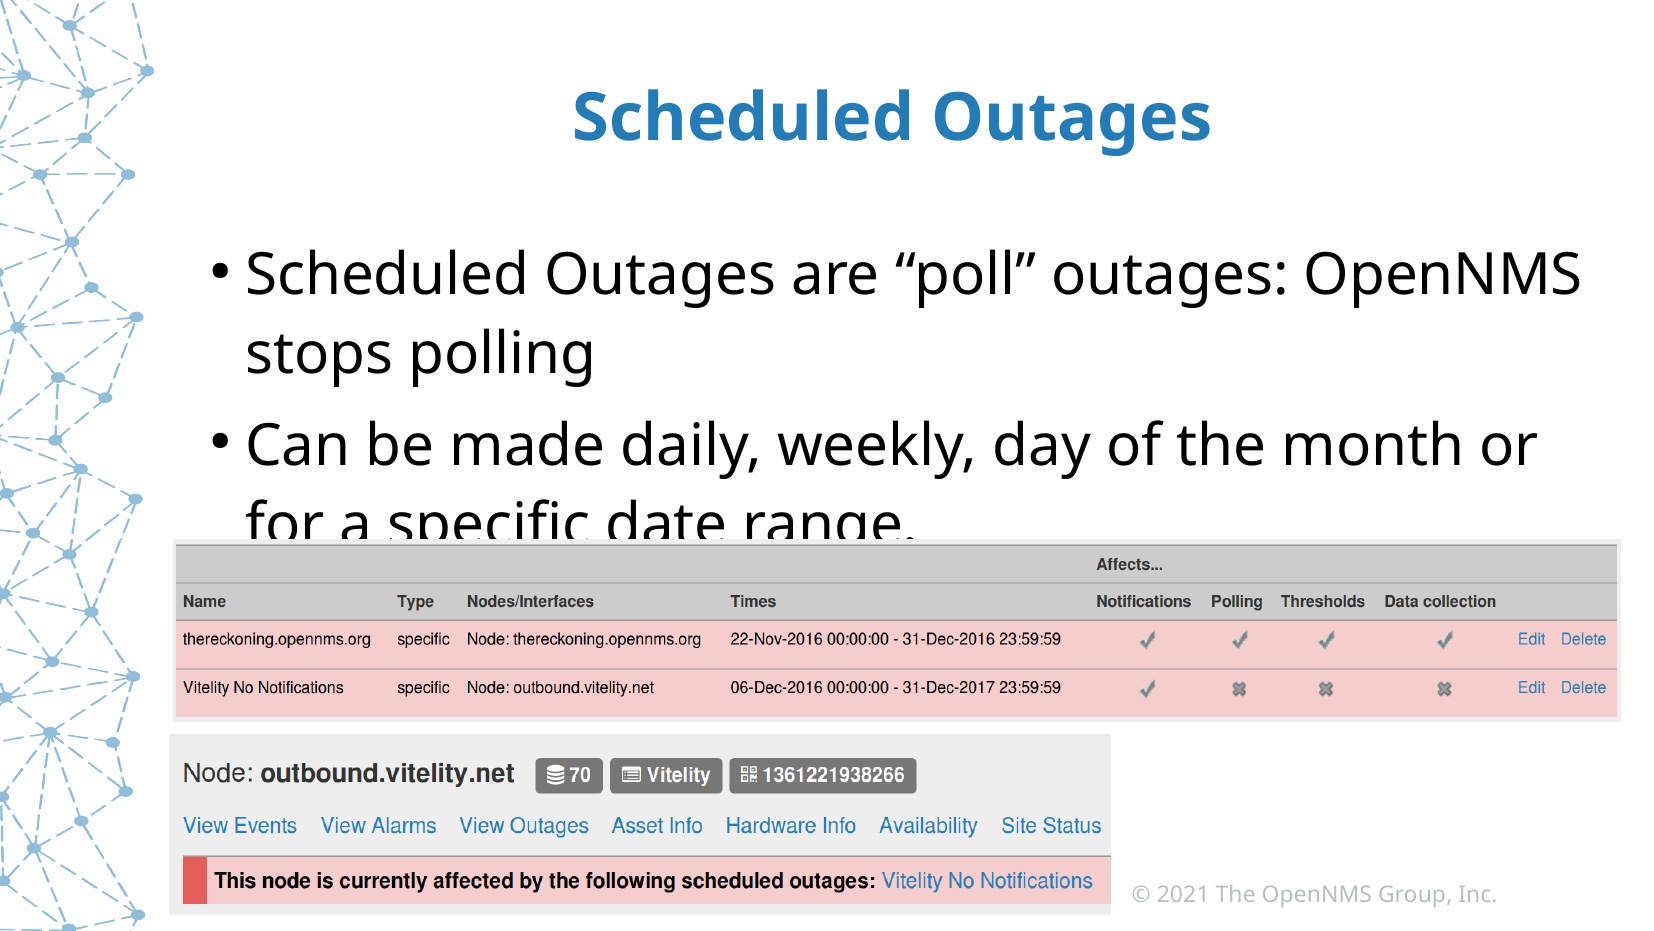

# Scheduled Outages
Scheduled Outages are “poll” outages: OpenNMS stops polling
Can be made daily, weekly, day of the month or for a specific date range.